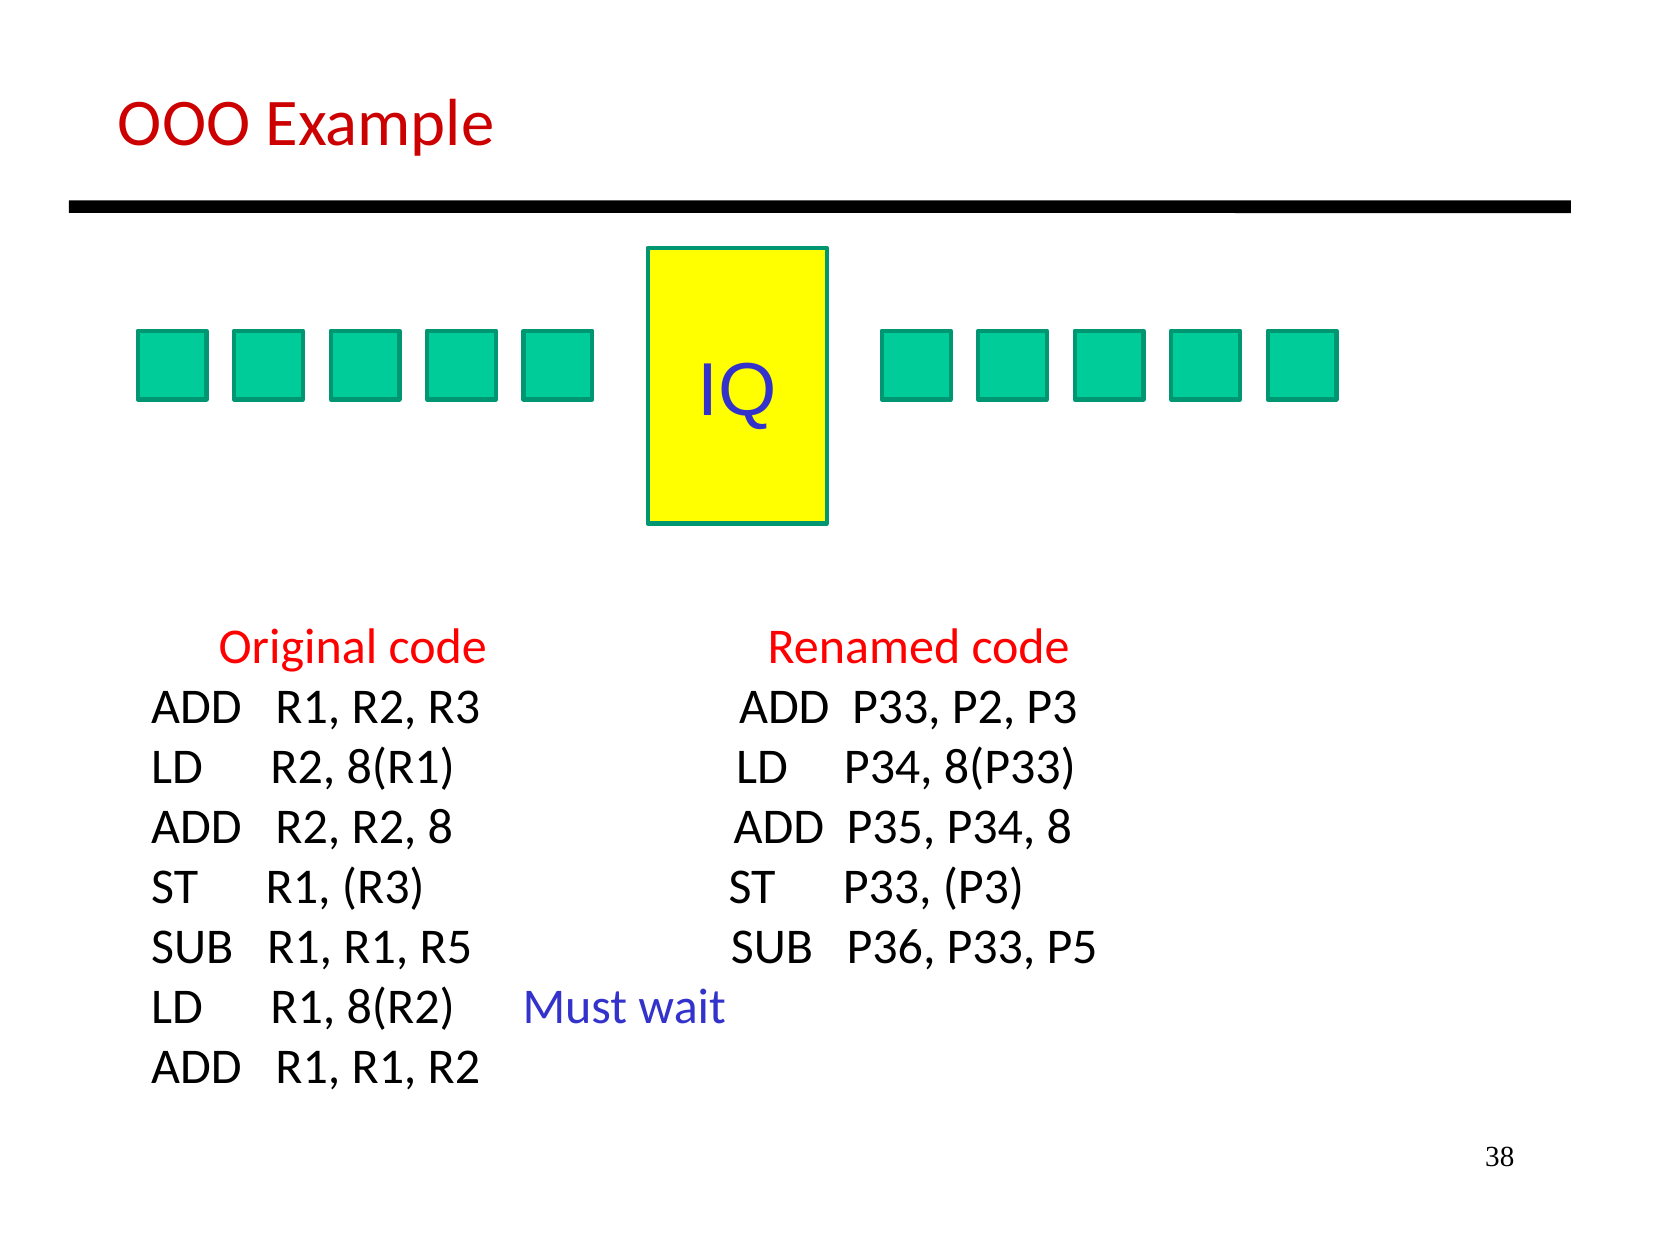

OOO Example
IQ
 Original code Renamed code
ADD R1, R2, R3 ADD P33, P2, P3
LD R2, 8(R1) LD P34, 8(P33)
ADD R2, R2, 8 ADD P35, P34, 8
ST R1, (R3) ST P33, (P3)
SUB R1, R1, R5 SUB P36, P33, P5
LD R1, 8(R2) Must wait
ADD R1, R1, R2